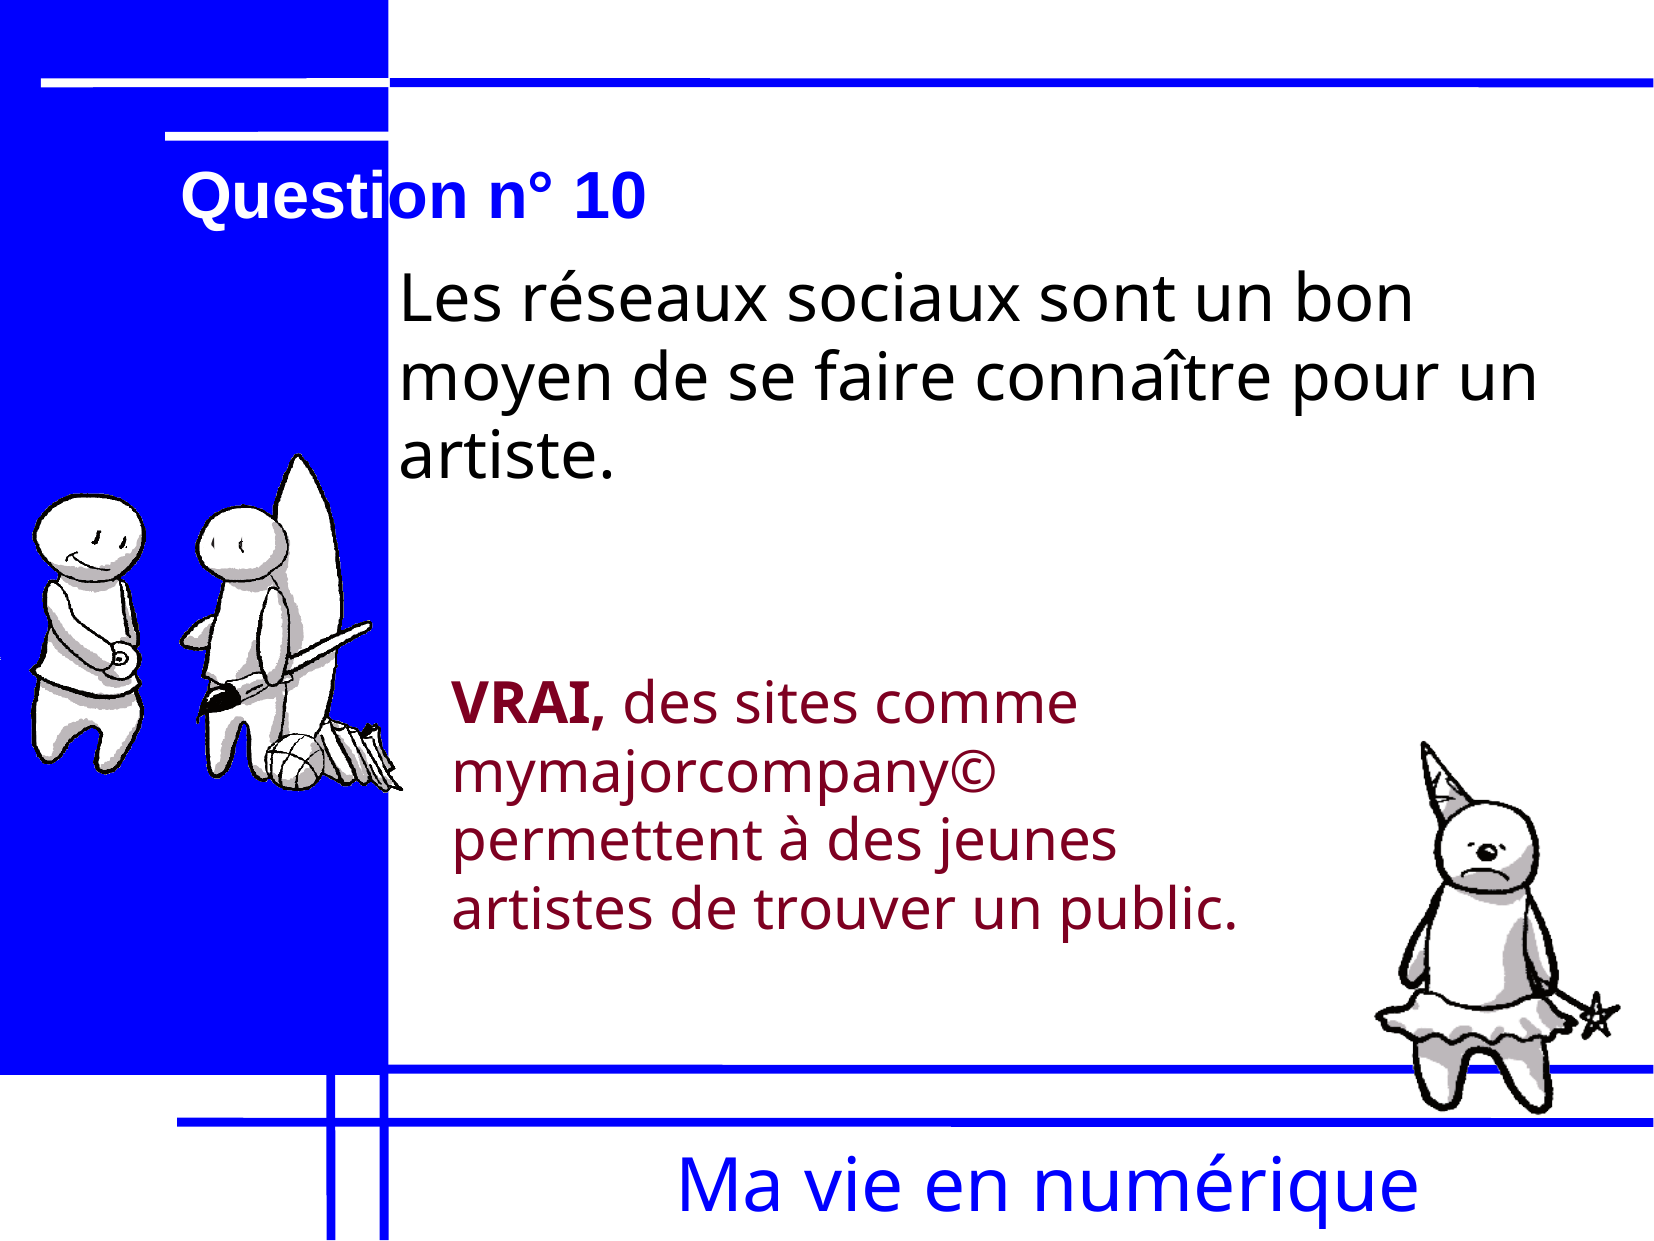

Question n° 10
Les réseaux sociaux sont un bon moyen de se faire connaître pour un artiste.
VRAI, des sites comme mymajorcompany© permettent à des jeunes artistes de trouver un public.
Ma vie en numérique